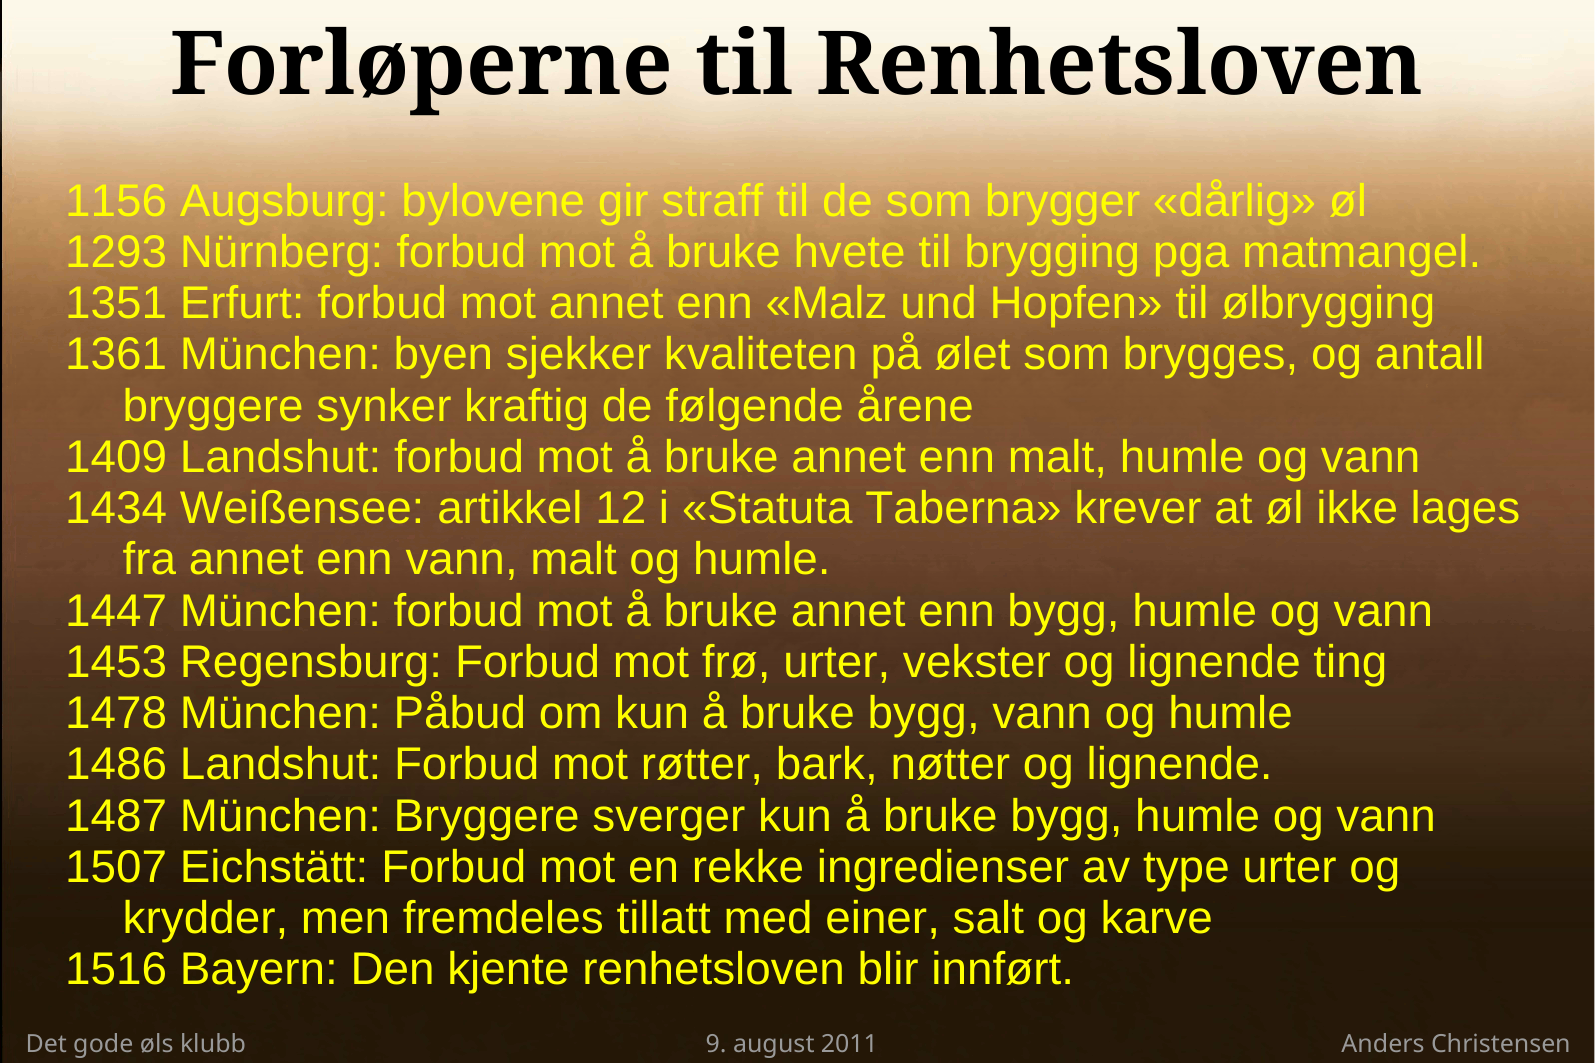

# Forløperne til Renhetsloven
1156 Augsburg: bylovene gir straff til de som brygger «dårlig» øl
1293 Nürnberg: forbud mot å bruke hvete til brygging pga matmangel.
1351 Erfurt: forbud mot annet enn «Malz und Hopfen» til ølbrygging
1361 München: byen sjekker kvaliteten på ølet som brygges, og antall
	bryggere synker kraftig de følgende årene
1409 Landshut: forbud mot å bruke annet enn malt, humle og vann
1434 Weißensee: artikkel 12 i «Statuta Taberna» krever at øl ikke lages
	fra annet enn vann, malt og humle.
1447 München: forbud mot å bruke annet enn bygg, humle og vann
1453 Regensburg: Forbud mot frø, urter, vekster og lignende ting
1478 München: Påbud om kun å bruke bygg, vann og humle
1486 Landshut: Forbud mot røtter, bark, nøtter og lignende.
1487 München: Bryggere sverger kun å bruke bygg, humle og vann
1507 Eichstätt: Forbud mot en rekke ingredienser av type urter og
	krydder, men fremdeles tillatt med einer, salt og karve
1516 Bayern: Den kjente renhetsloven blir innført.